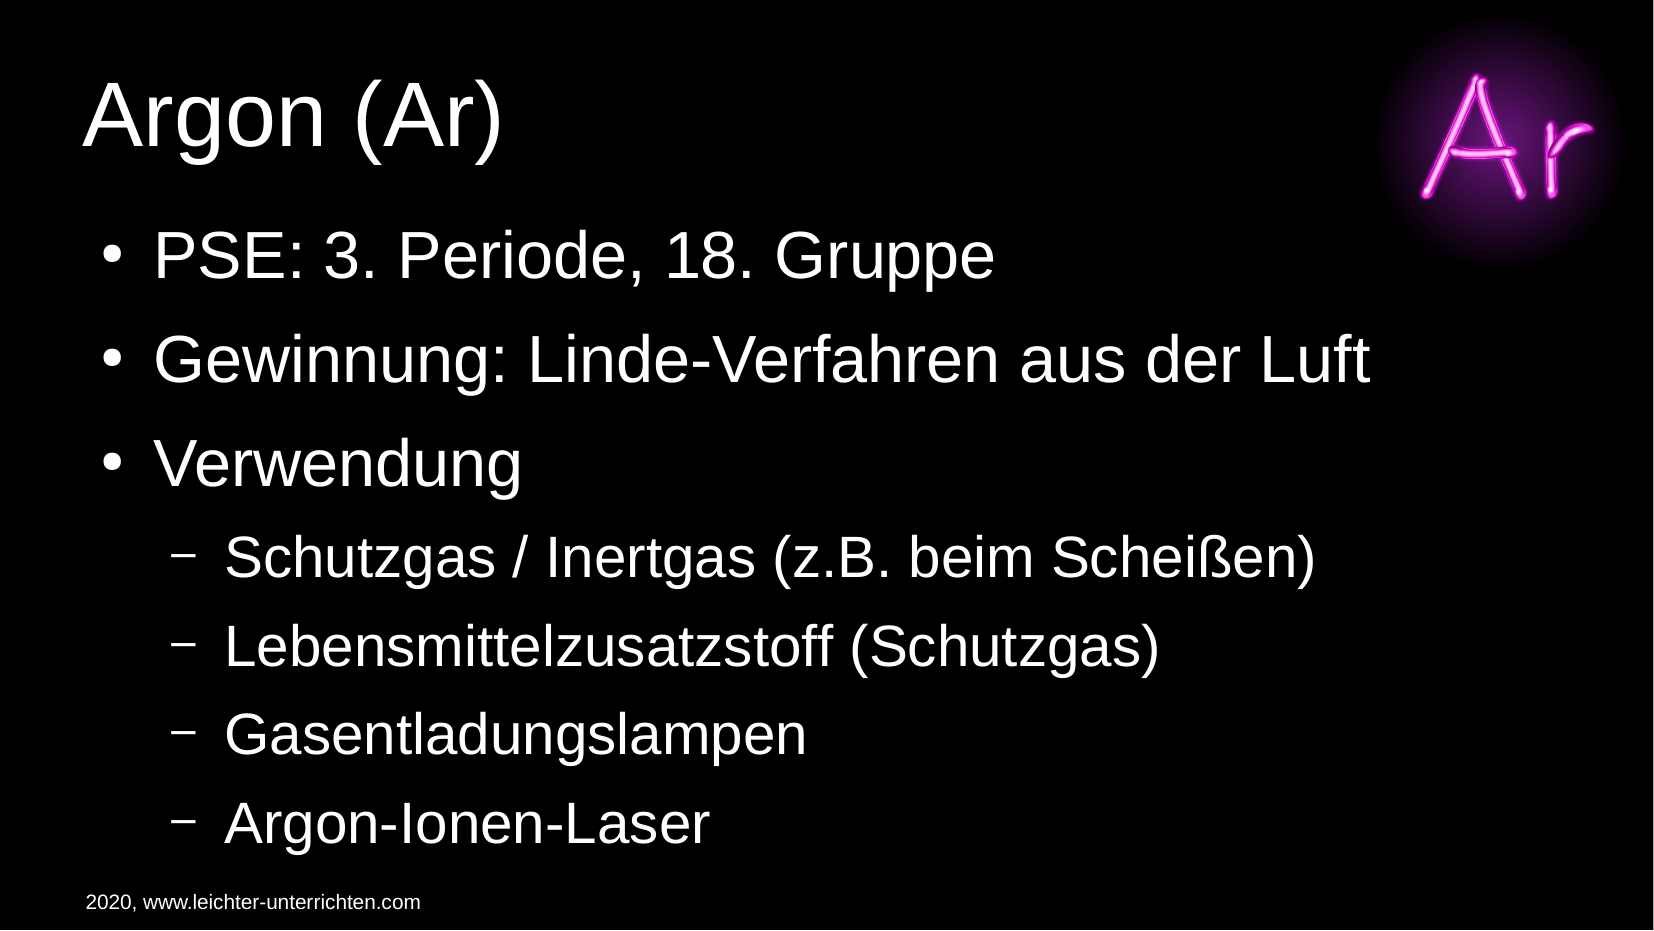

# Argon (Ar)
PSE: 3. Periode, 18. Gruppe
Gewinnung: Linde-Verfahren aus der Luft
Verwendung
Schutzgas / Inertgas (z.B. beim Scheißen)
Lebensmittelzusatzstoff (Schutzgas)
Gasentladungslampen
Argon-Ionen-Laser